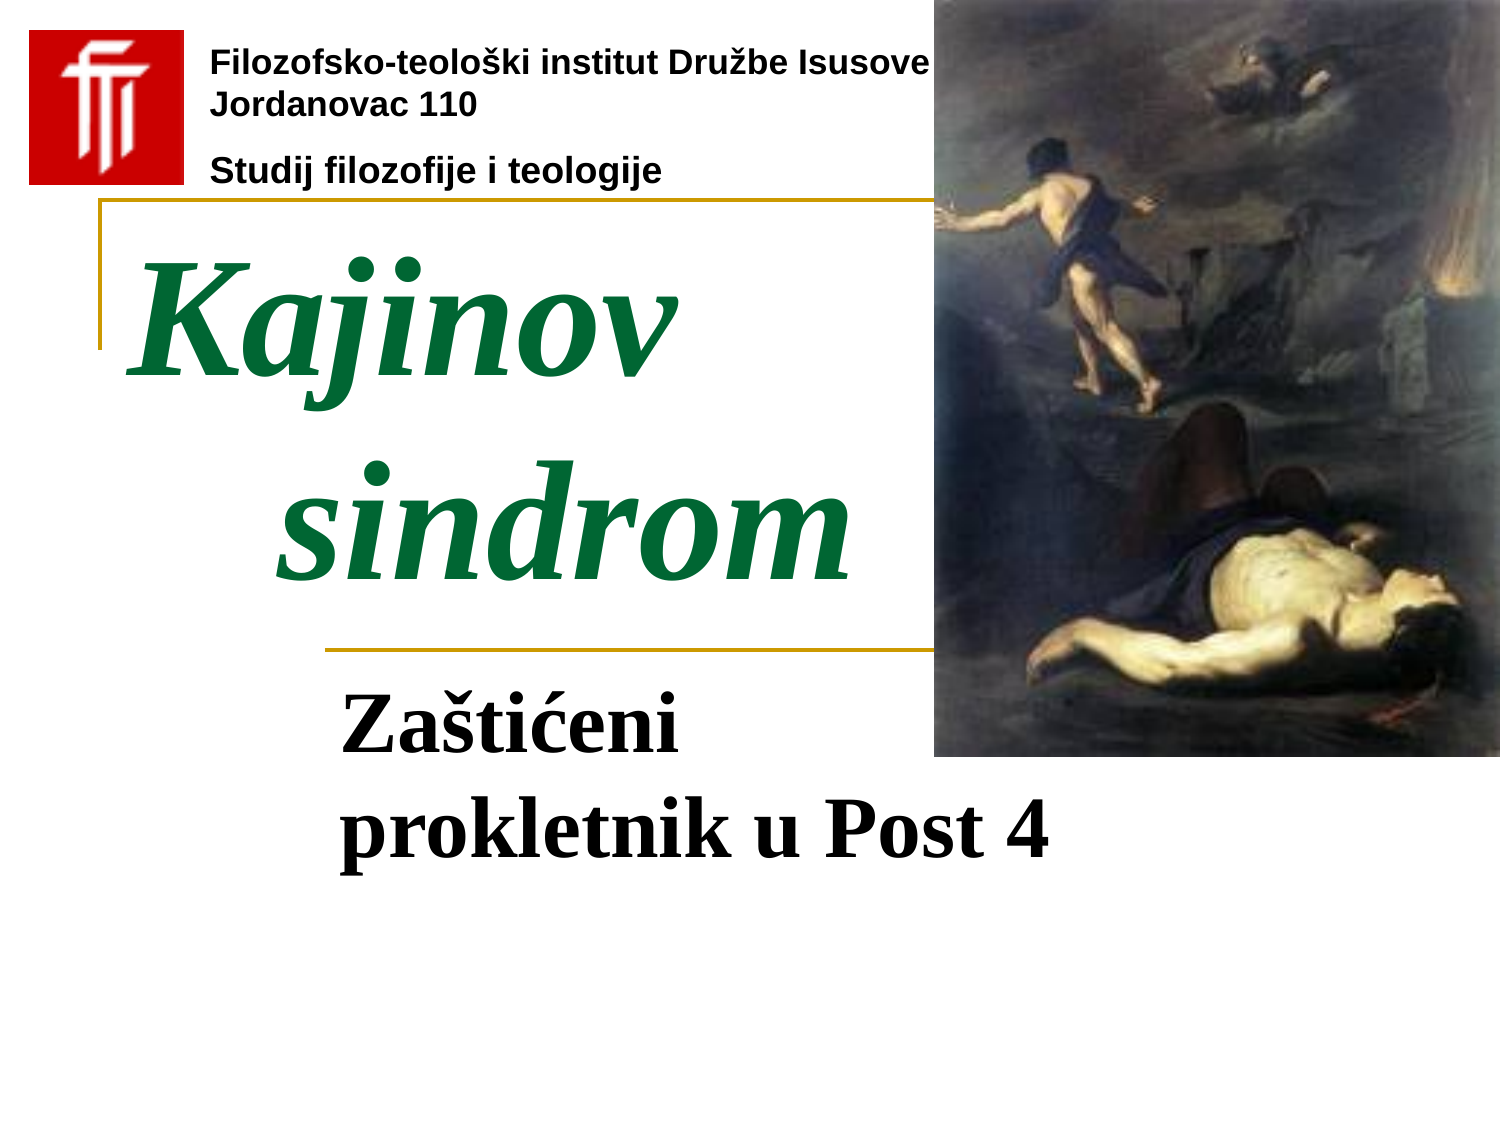

Filozofsko-teološki institut Družbe Isusove
Jordanovac 110
Studij filozofije i teologije
# Kajinov sindrom
Zaštićeni
prokletnik u Post 4